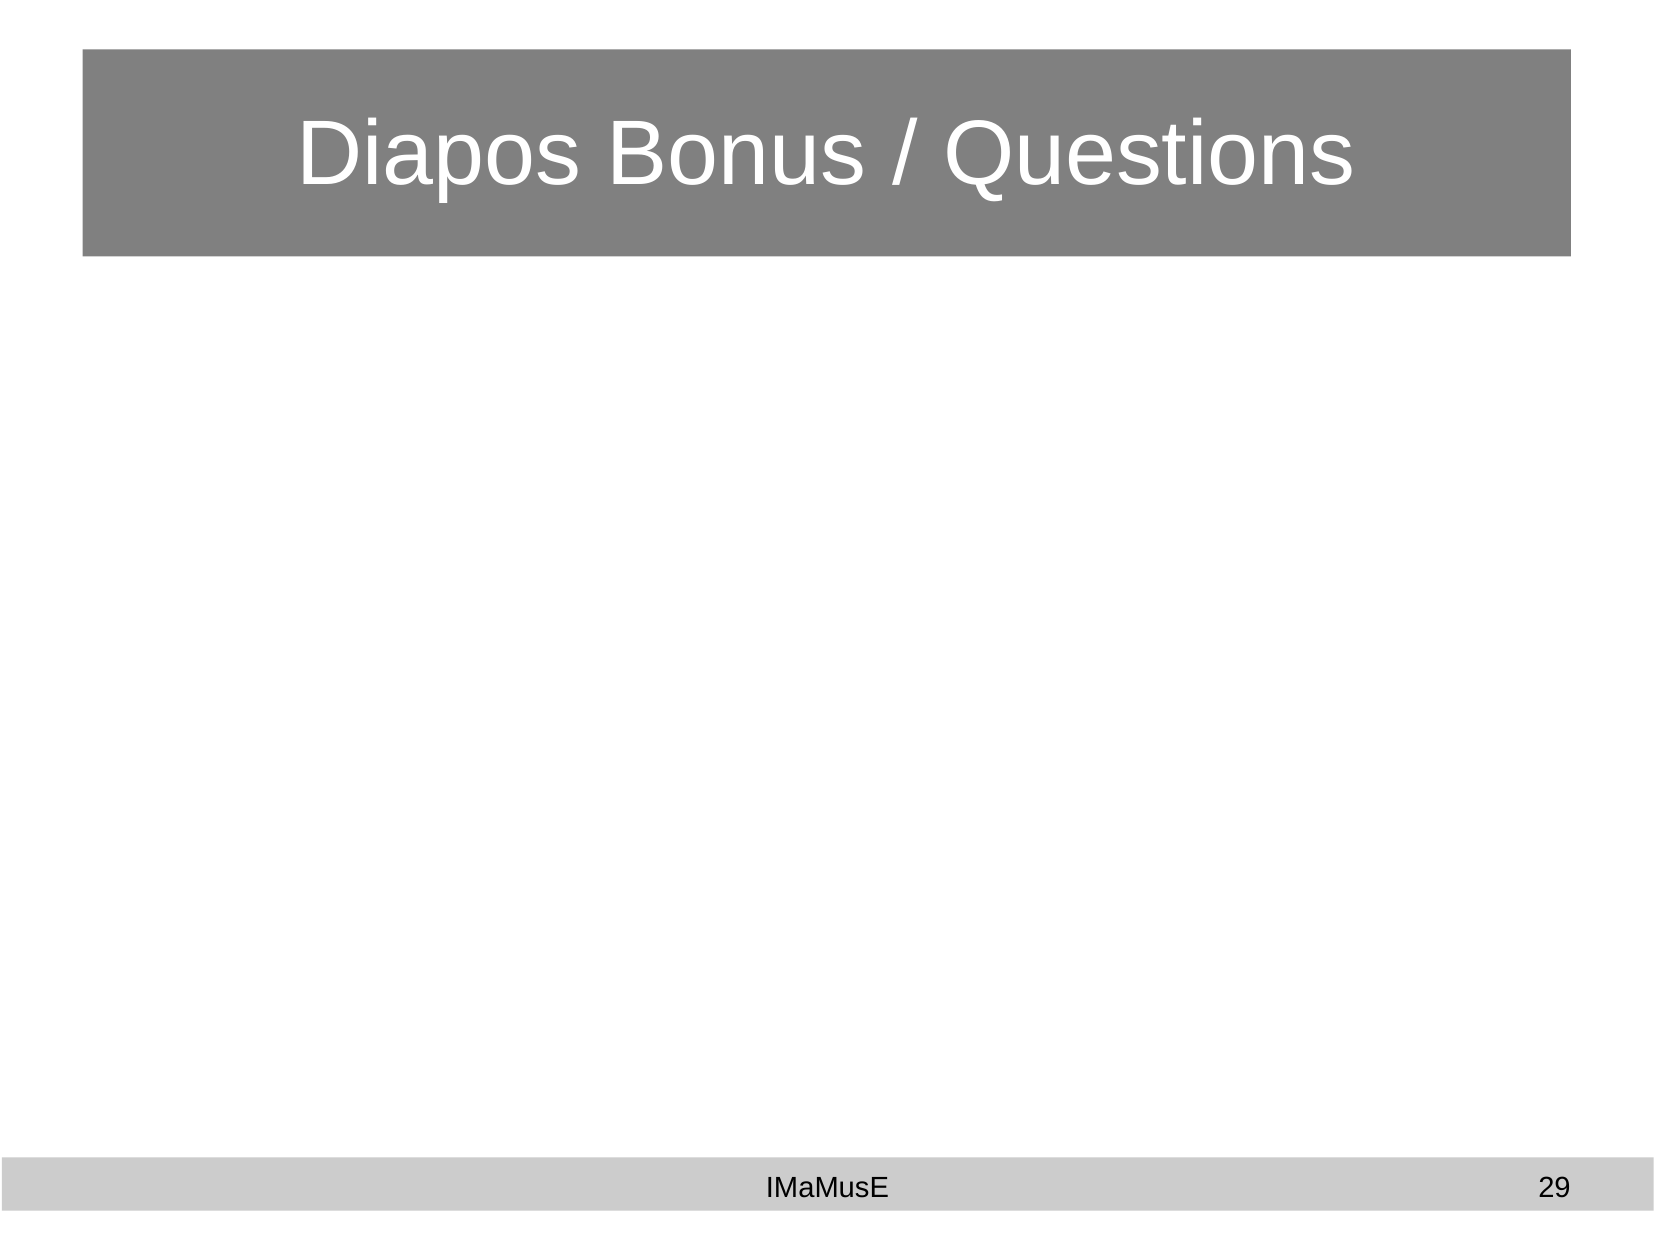

# Diapos Bonus / Questions
Imamuse
29